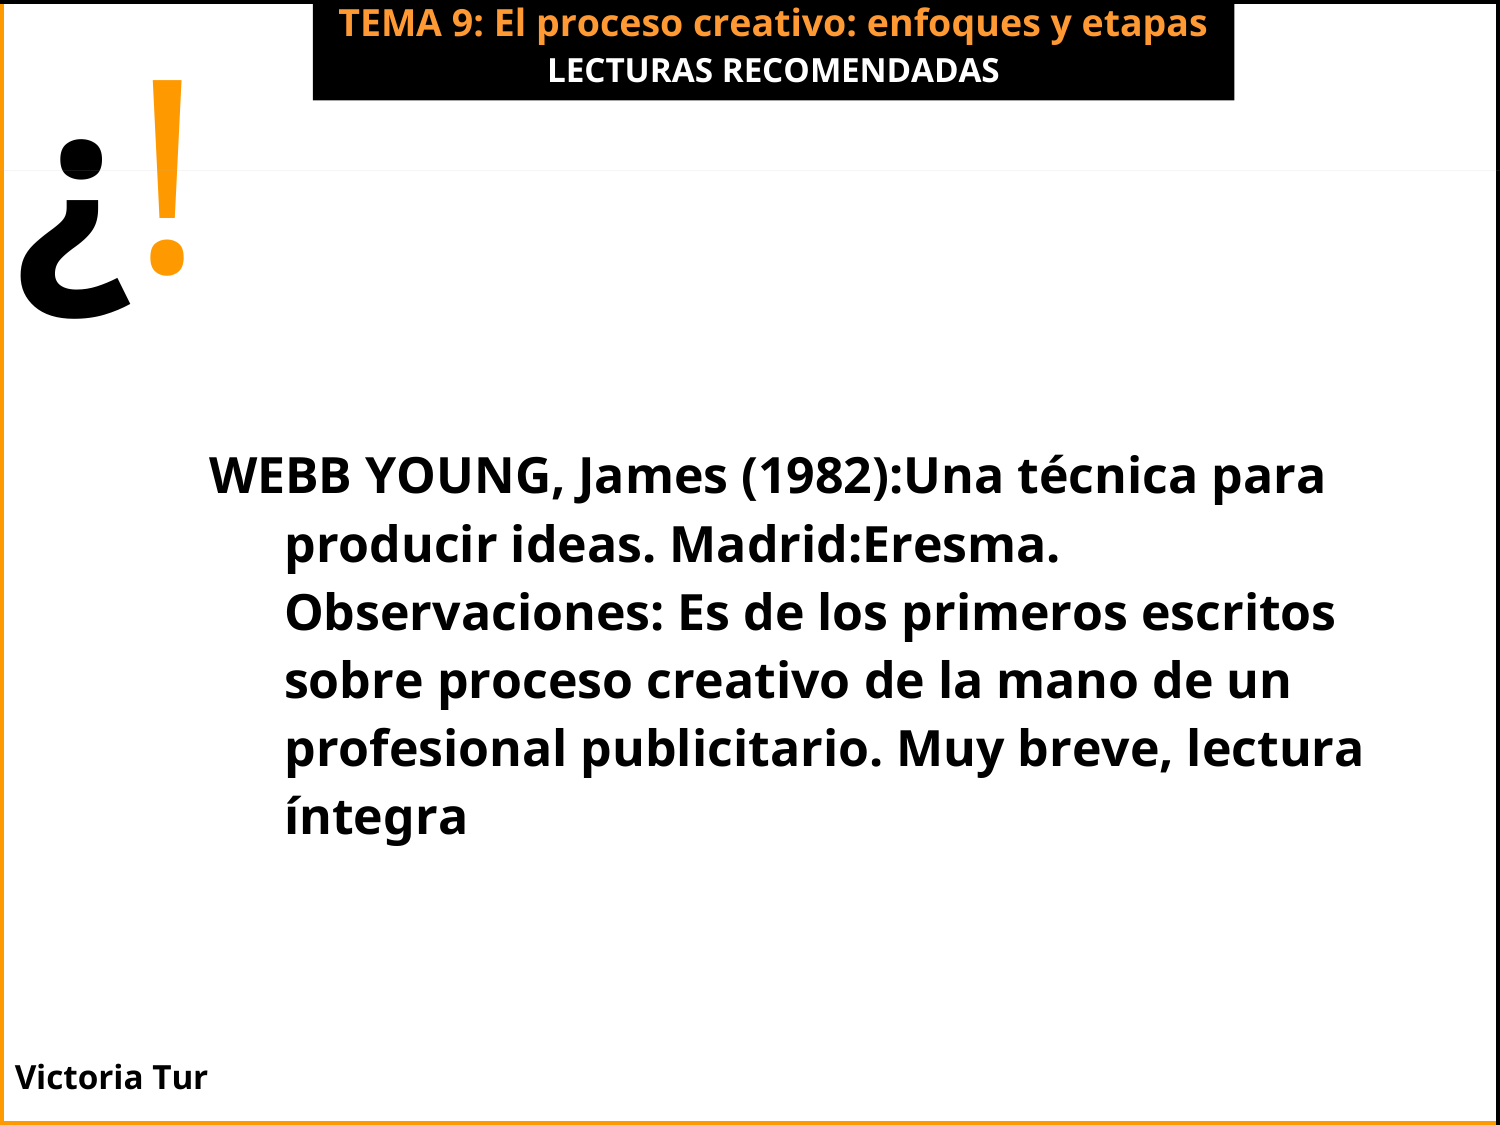

WEBB YOUNG, James (1982):Una técnica para producir ideas. Madrid:Eresma.
Observaciones: Es de los primeros escritos sobre proceso creativo de la mano de un profesional publicitario. Muy breve, lectura íntegra